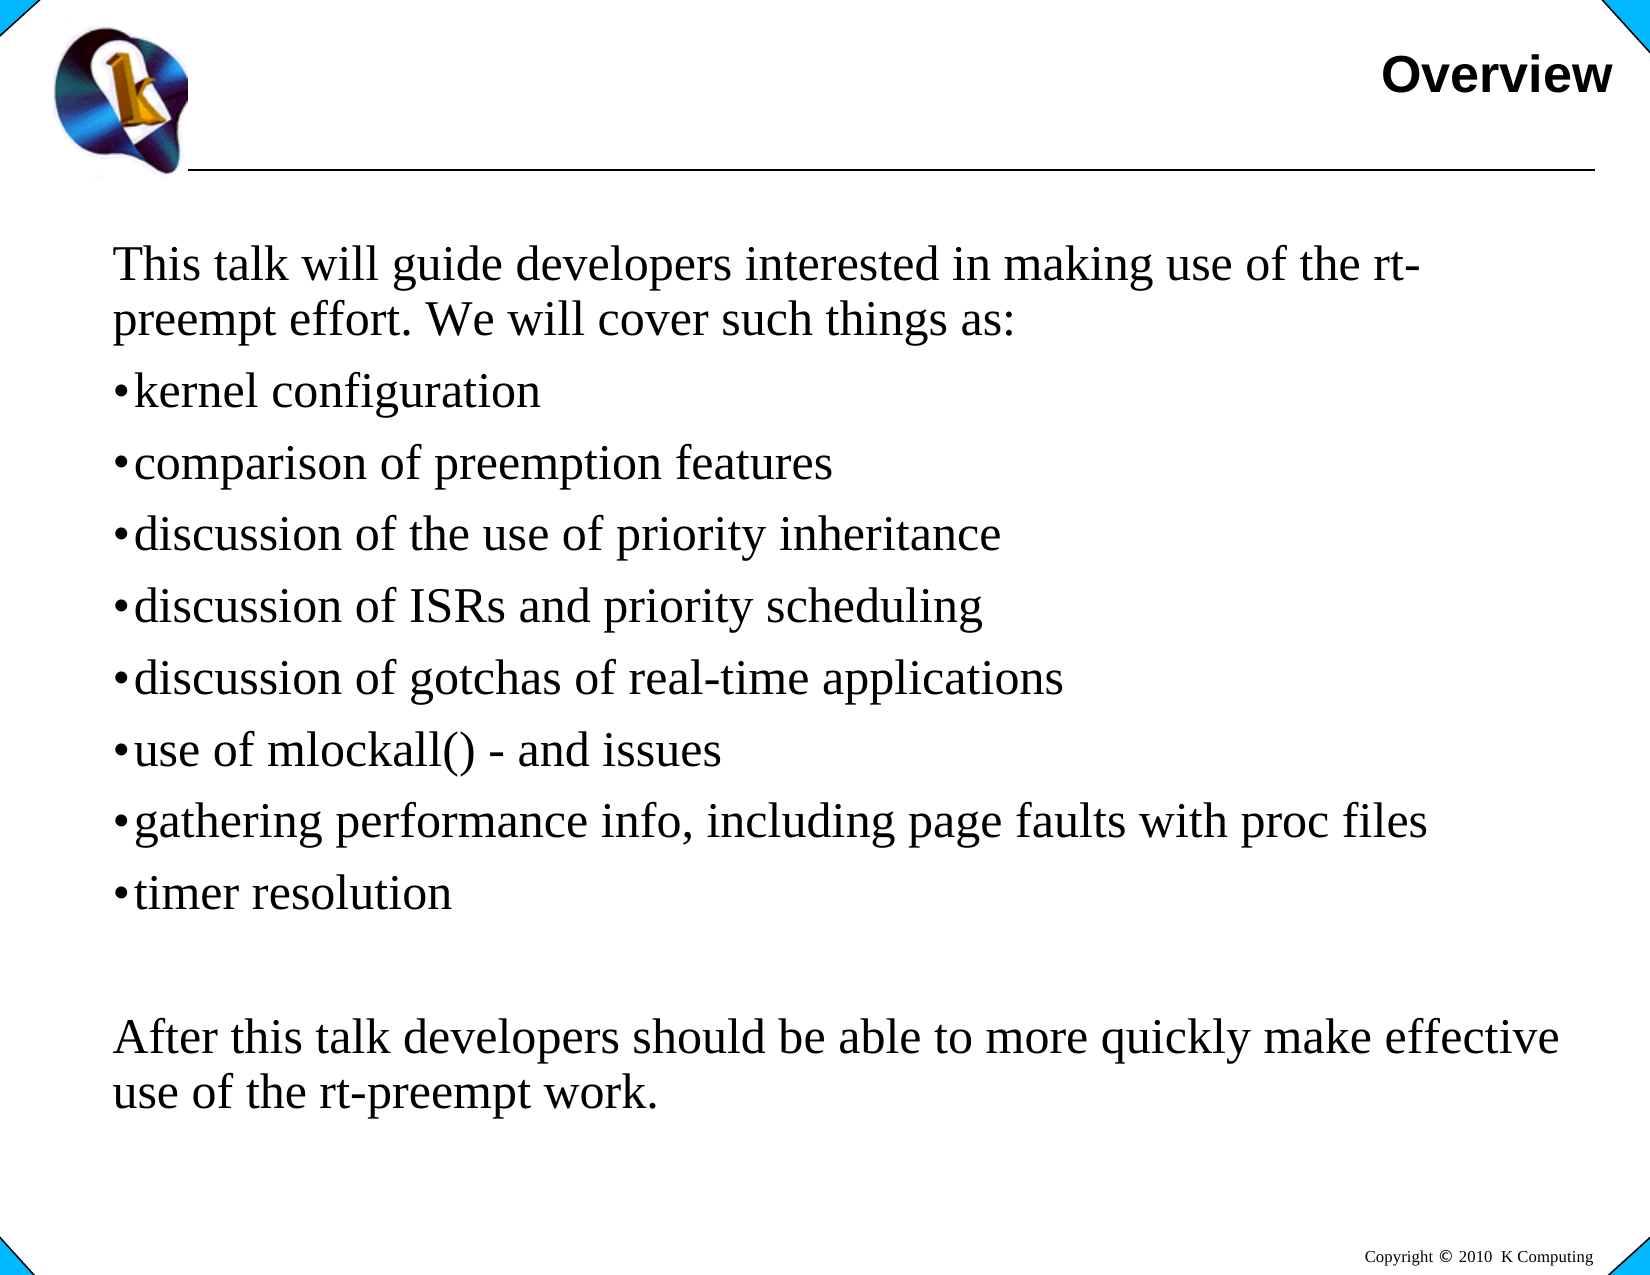

# Overview
This talk will guide developers interested in making use of the rt-preempt effort. We will cover such things as:
kernel configuration
comparison of preemption features
discussion of the use of priority inheritance
discussion of ISRs and priority scheduling
discussion of gotchas of real-time applications
use of mlockall() - and issues
gathering performance info, including page faults with proc files
timer resolution
After this talk developers should be able to more quickly make effective use of the rt-preempt work.